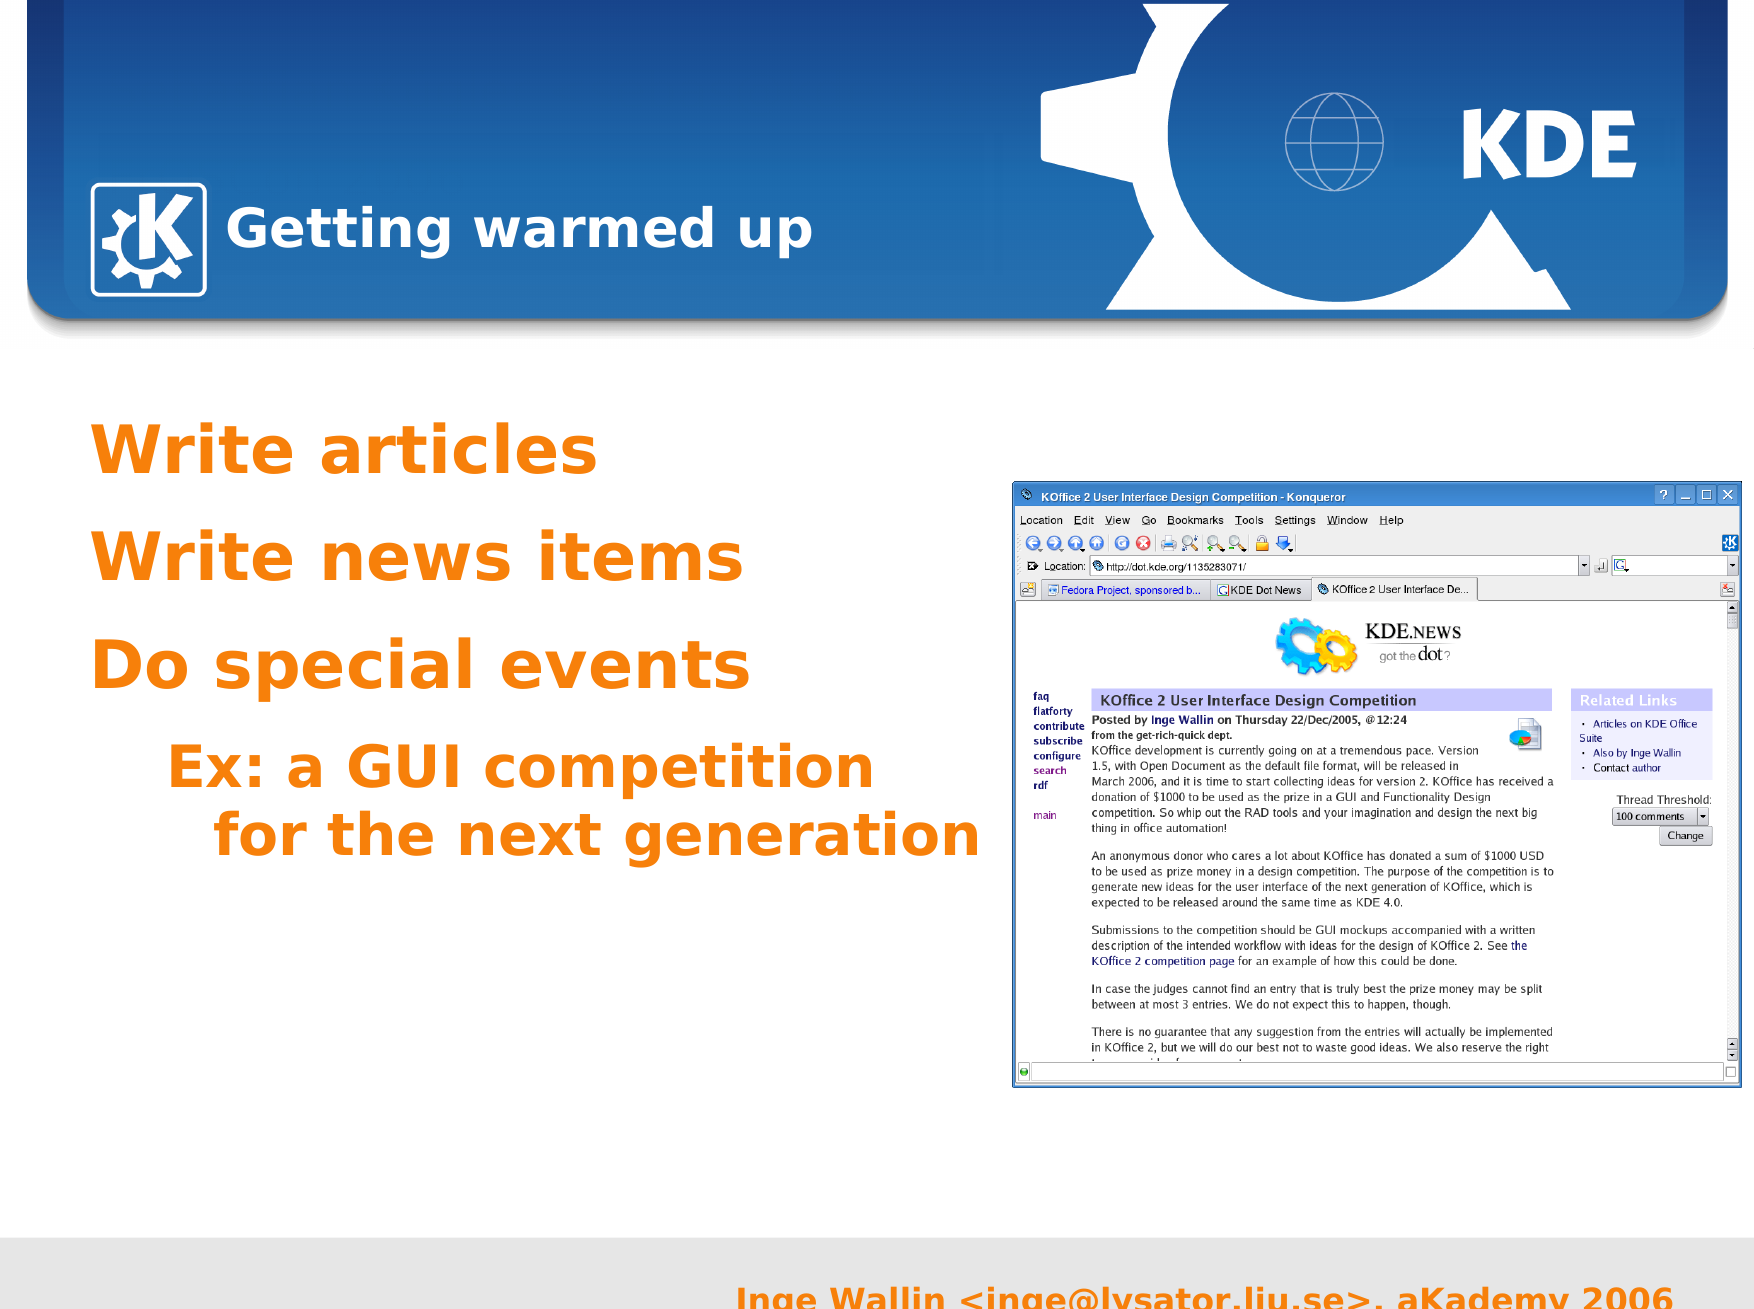

# Getting warmed up
Write articles
Write news items
Do special events
Ex: a GUI competition
for the next generation